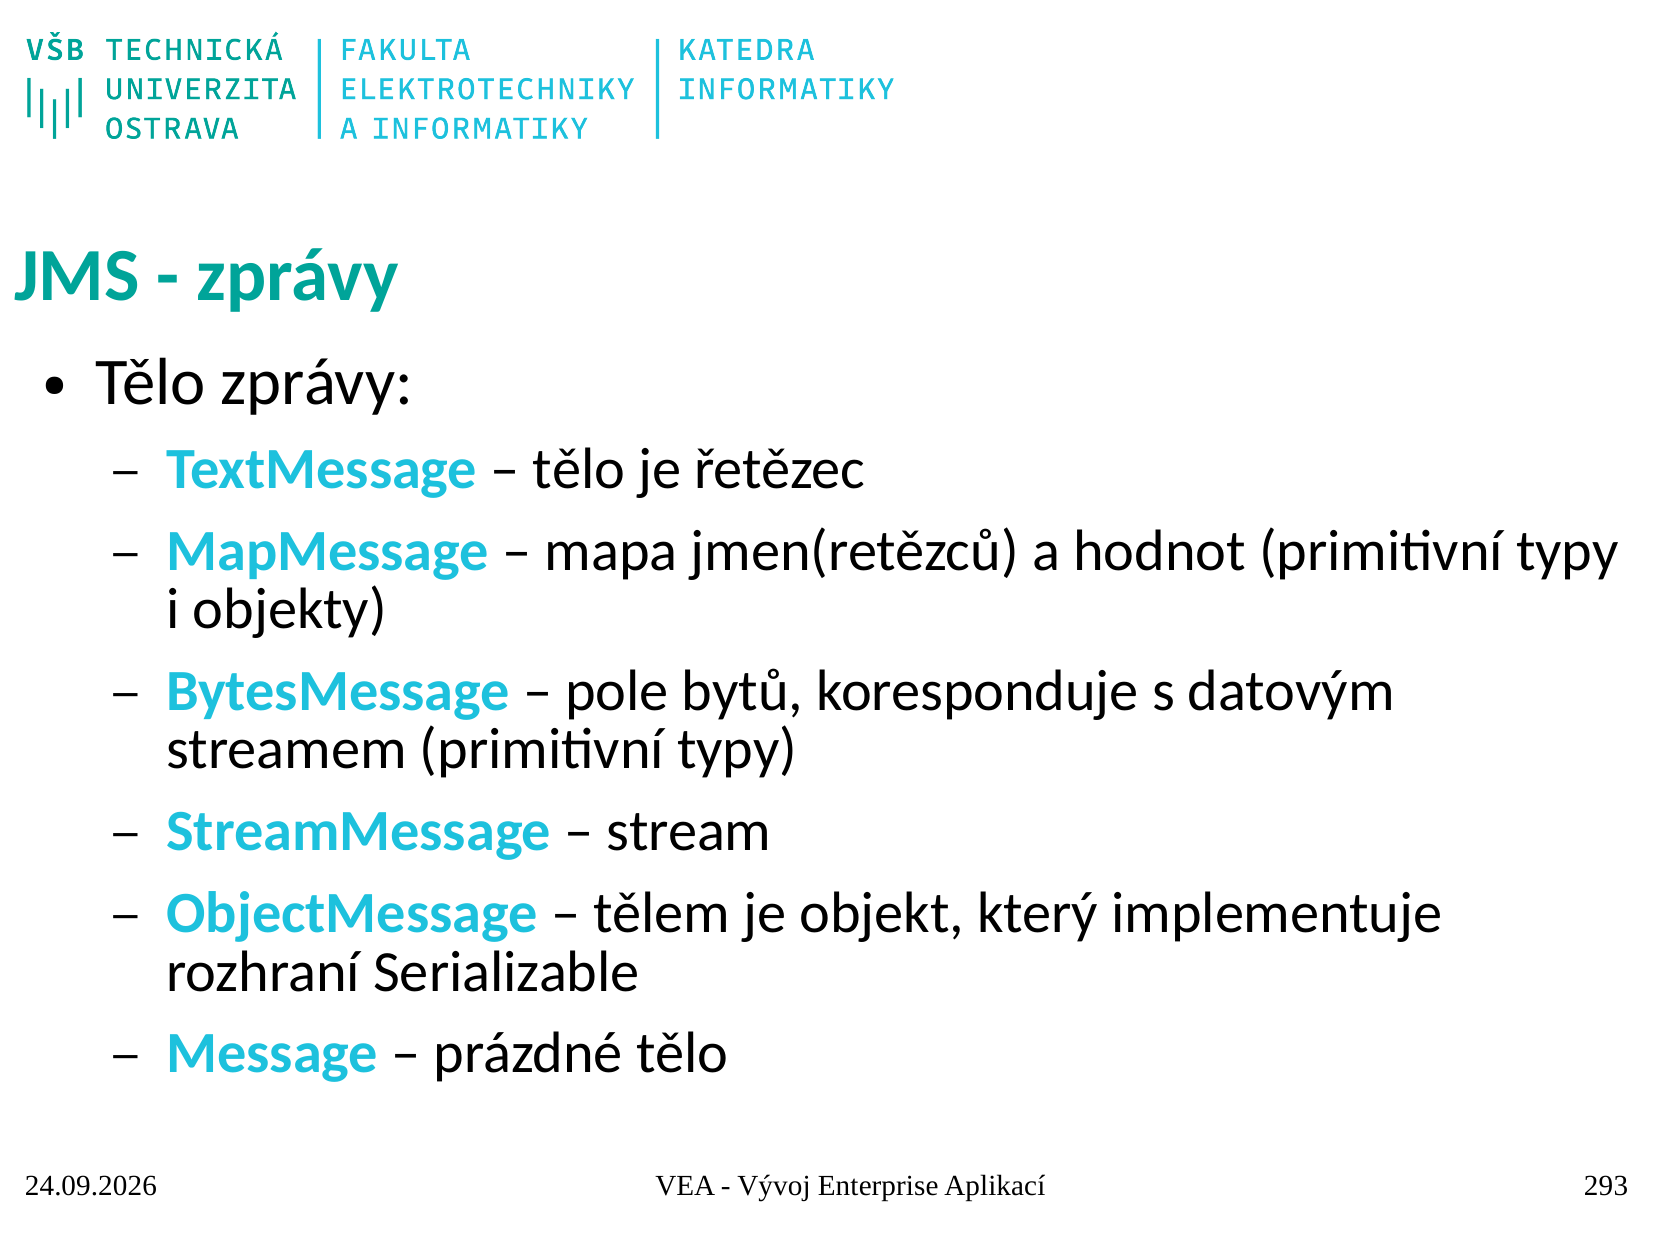

JMS - zprávy
# Tělo zprávy:
TextMessage – tělo je řetězec
MapMessage – mapa jmen(retězců) a hodnot (primitivní typy i objekty)
BytesMessage – pole bytů, koresponduje s datovým streamem (primitivní typy)
StreamMessage – stream
ObjectMessage – tělem je objekt, který implementuje rozhraní Serializable
Message – prázdné tělo
VEA - Vývoj Enterprise Aplikací
293